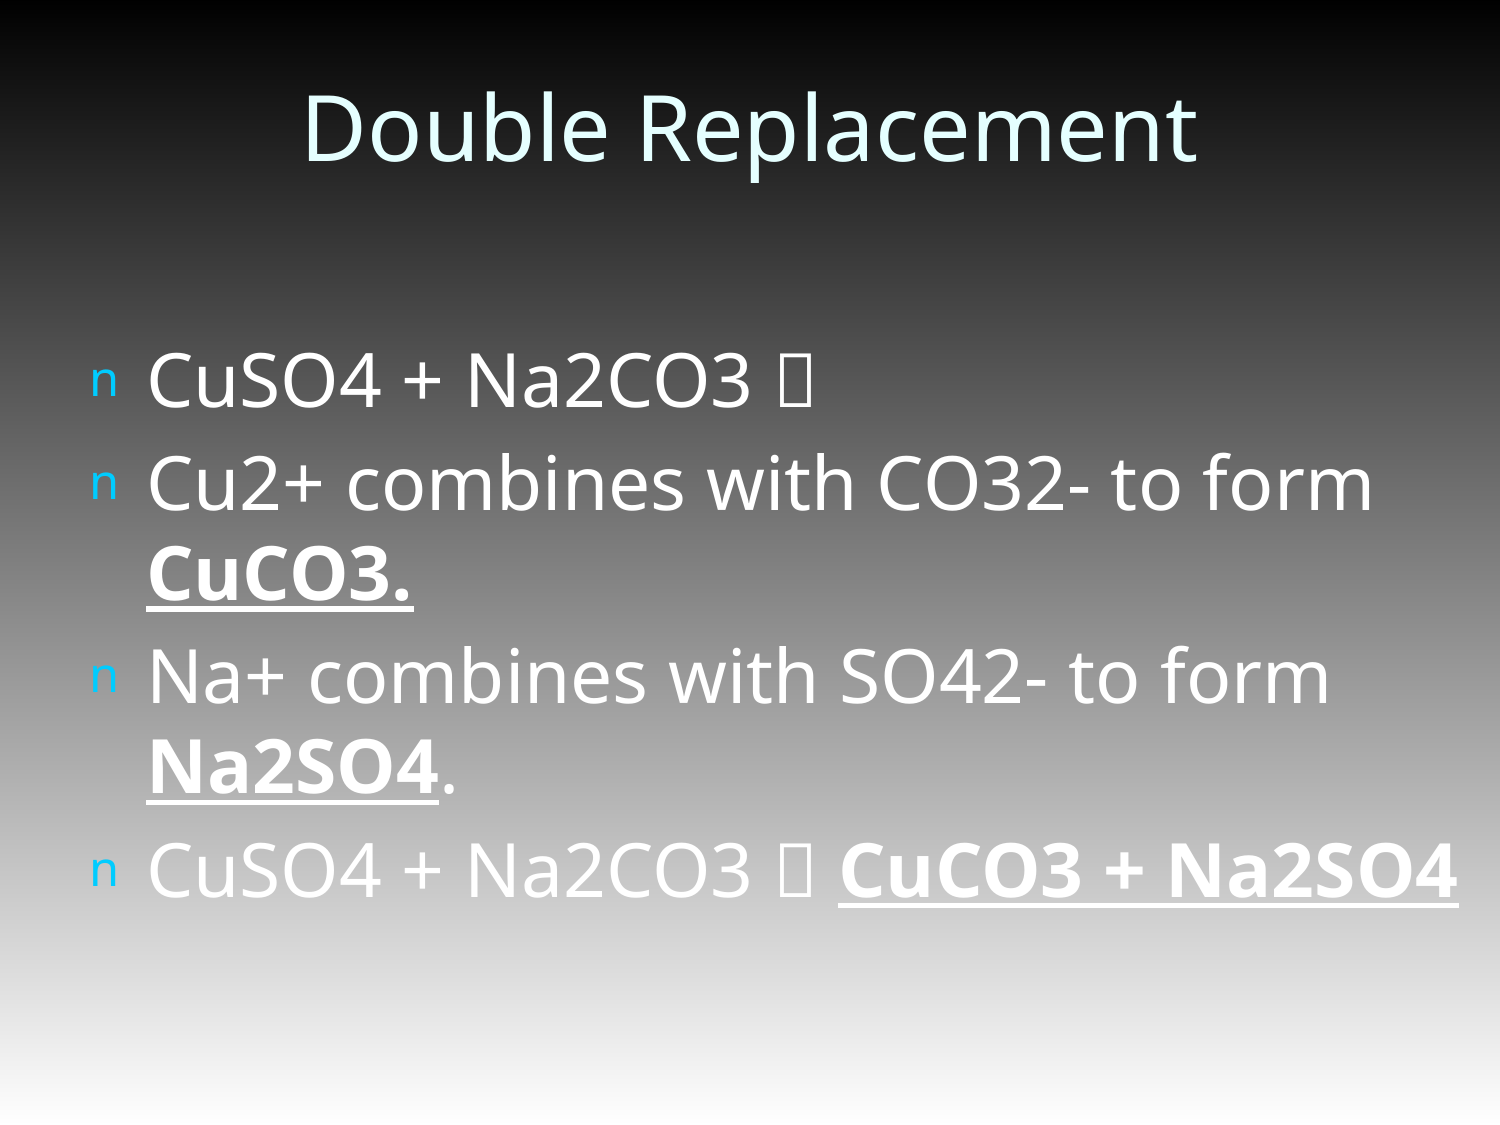

# Double Replacement
CuSO4 + Na2CO3 
Cu2+ combines with CO32- to form CuCO3.
Na+ combines with SO42- to form Na2SO4.
CuSO4 + Na2CO3  CuCO3 + Na2SO4